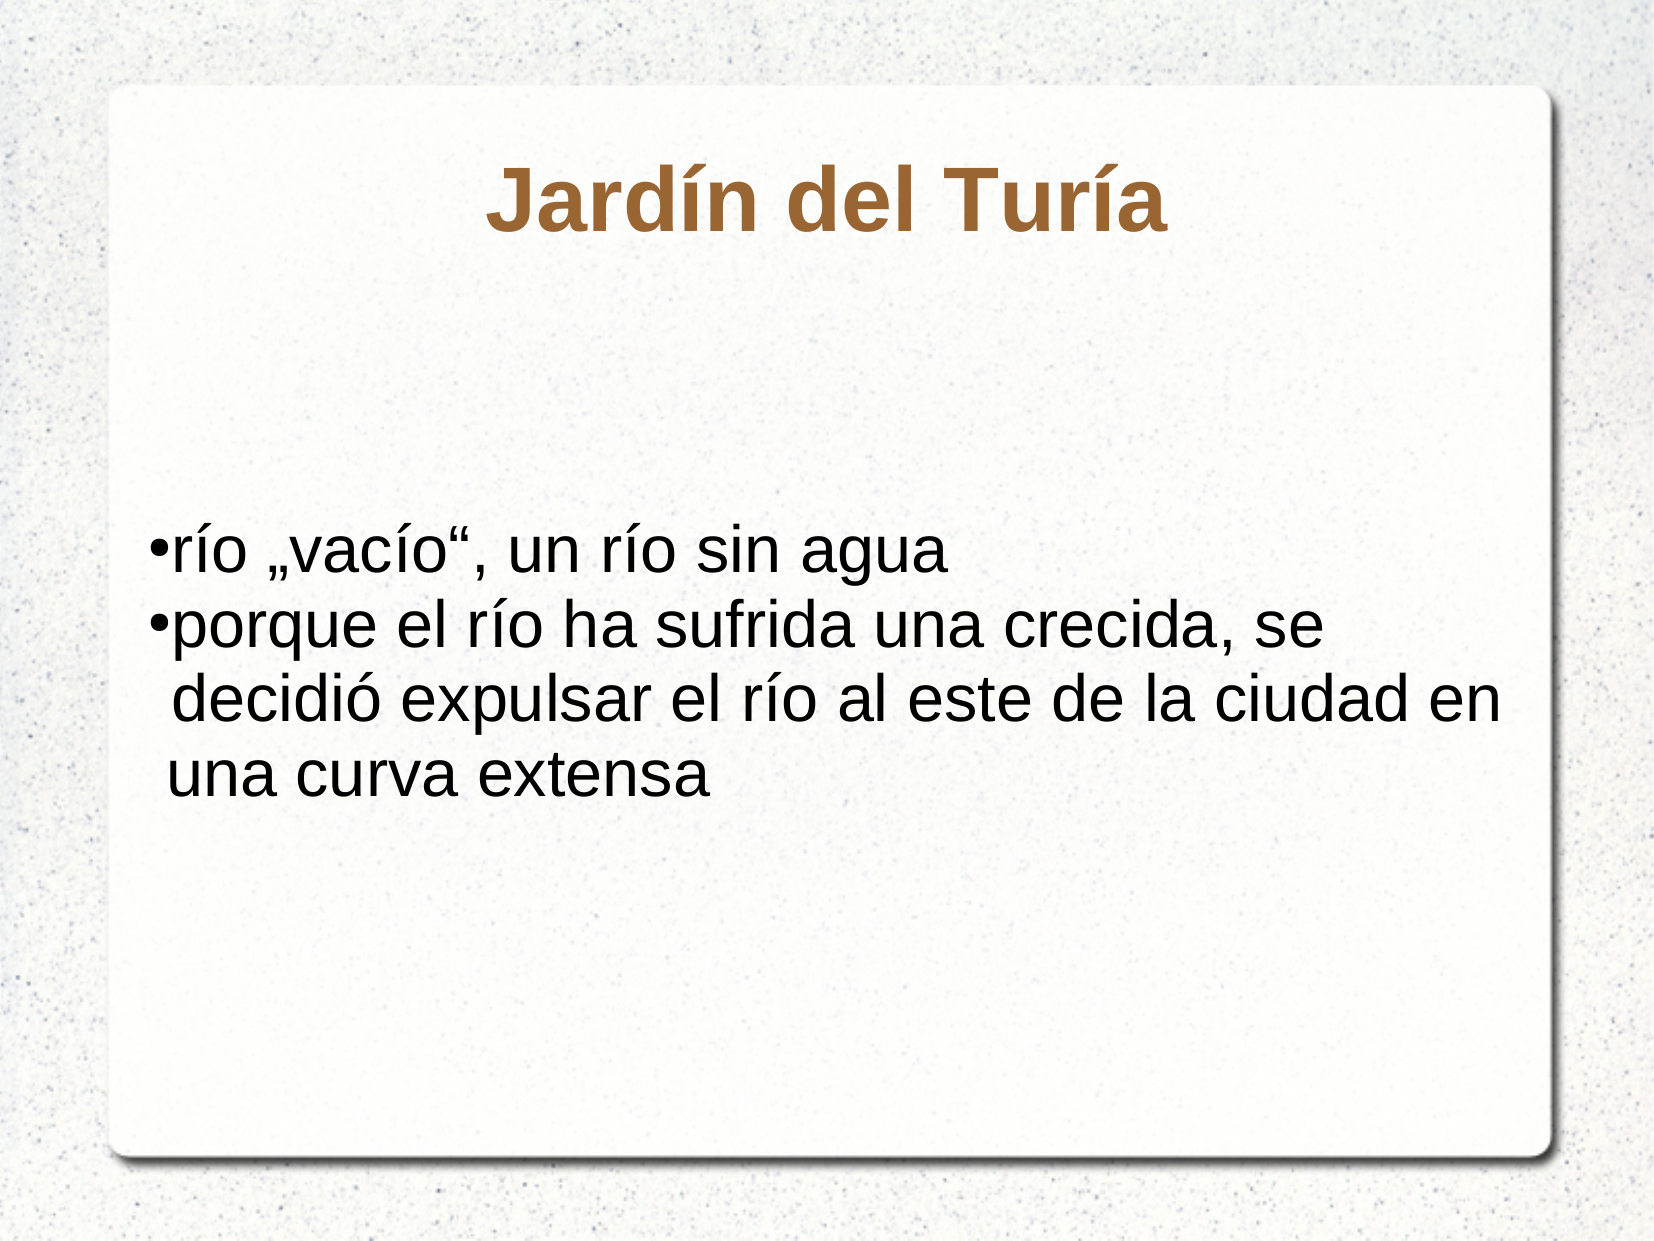

# Jardín del Turía
río „vacío“, un río sin agua
porque el río ha sufrida una crecida, se
decidió expulsar el río al este de la ciudad en una curva extensa